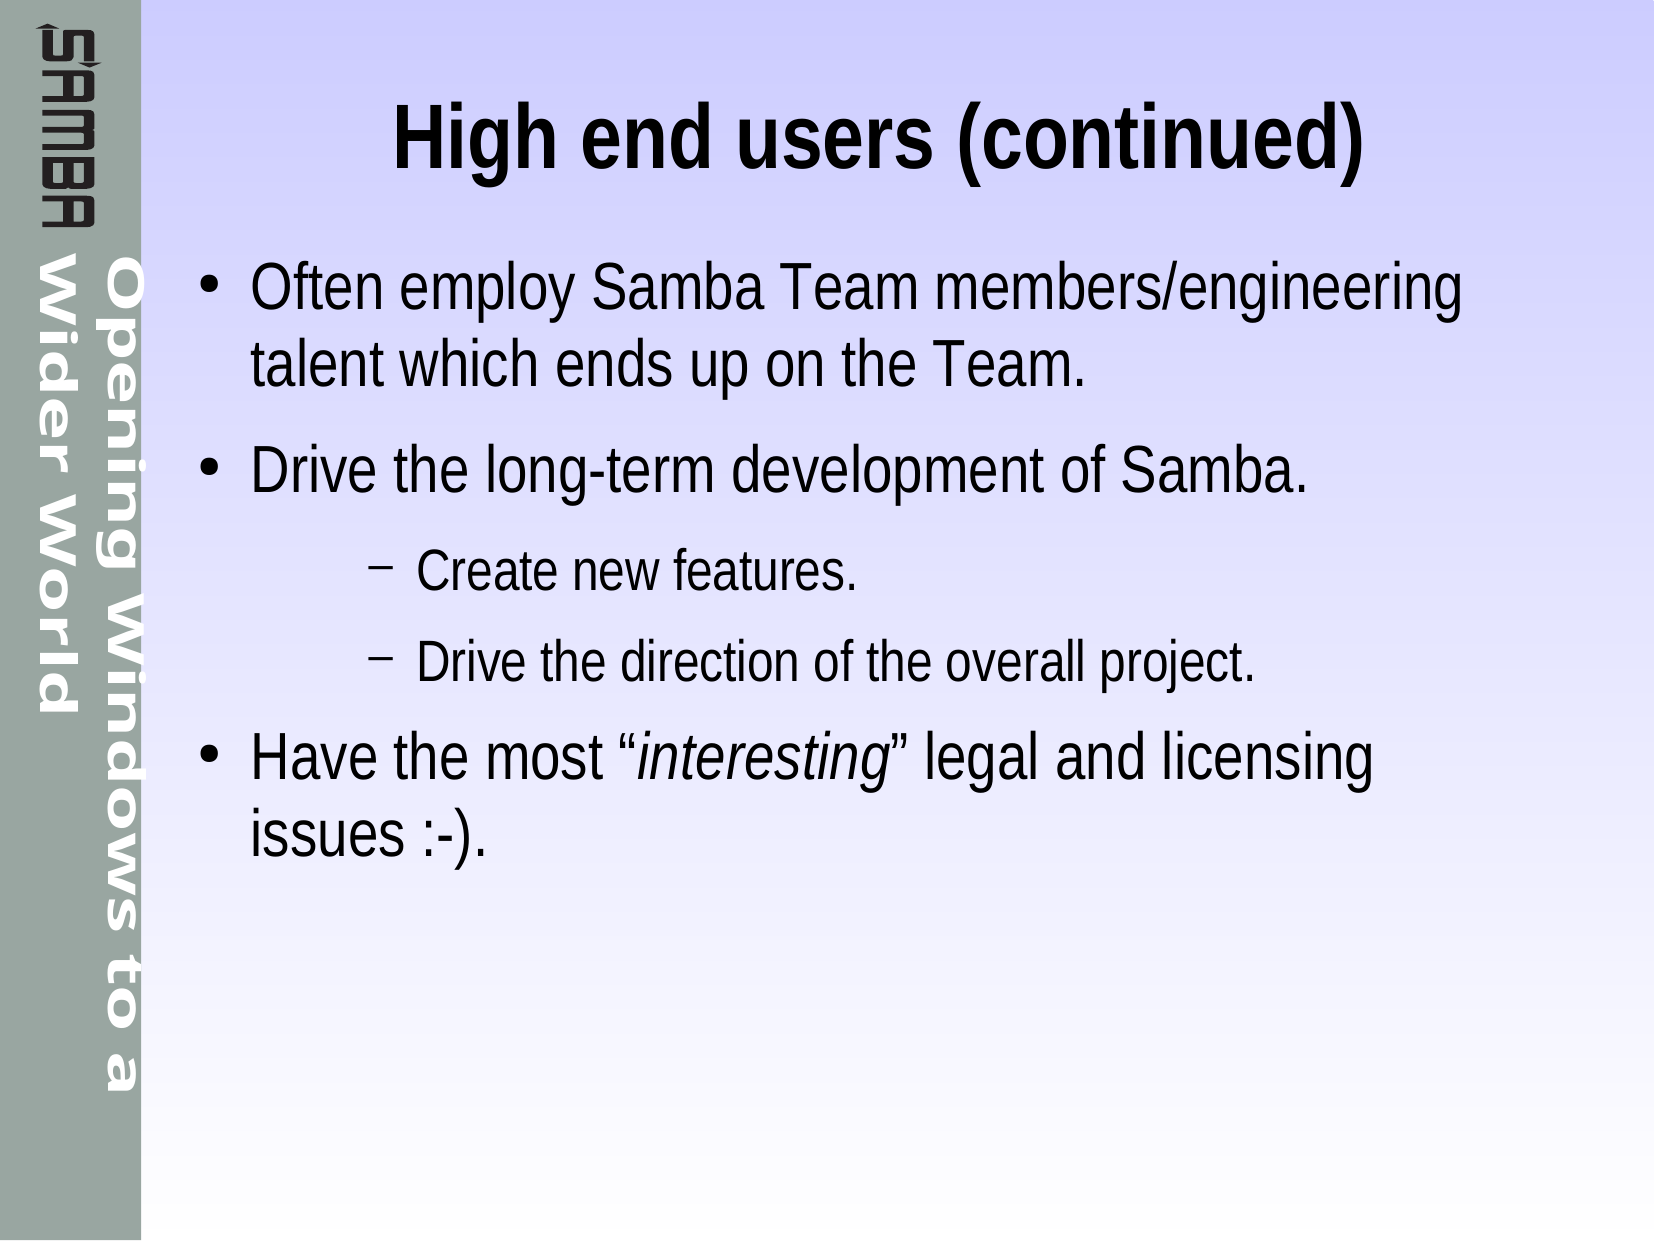

# High end users (continued)
Often employ Samba Team members/engineering talent which ends up on the Team.
Drive the long-term development of Samba.
Create new features.
Drive the direction of the overall project.
Have the most “interesting” legal and licensing issues :-).